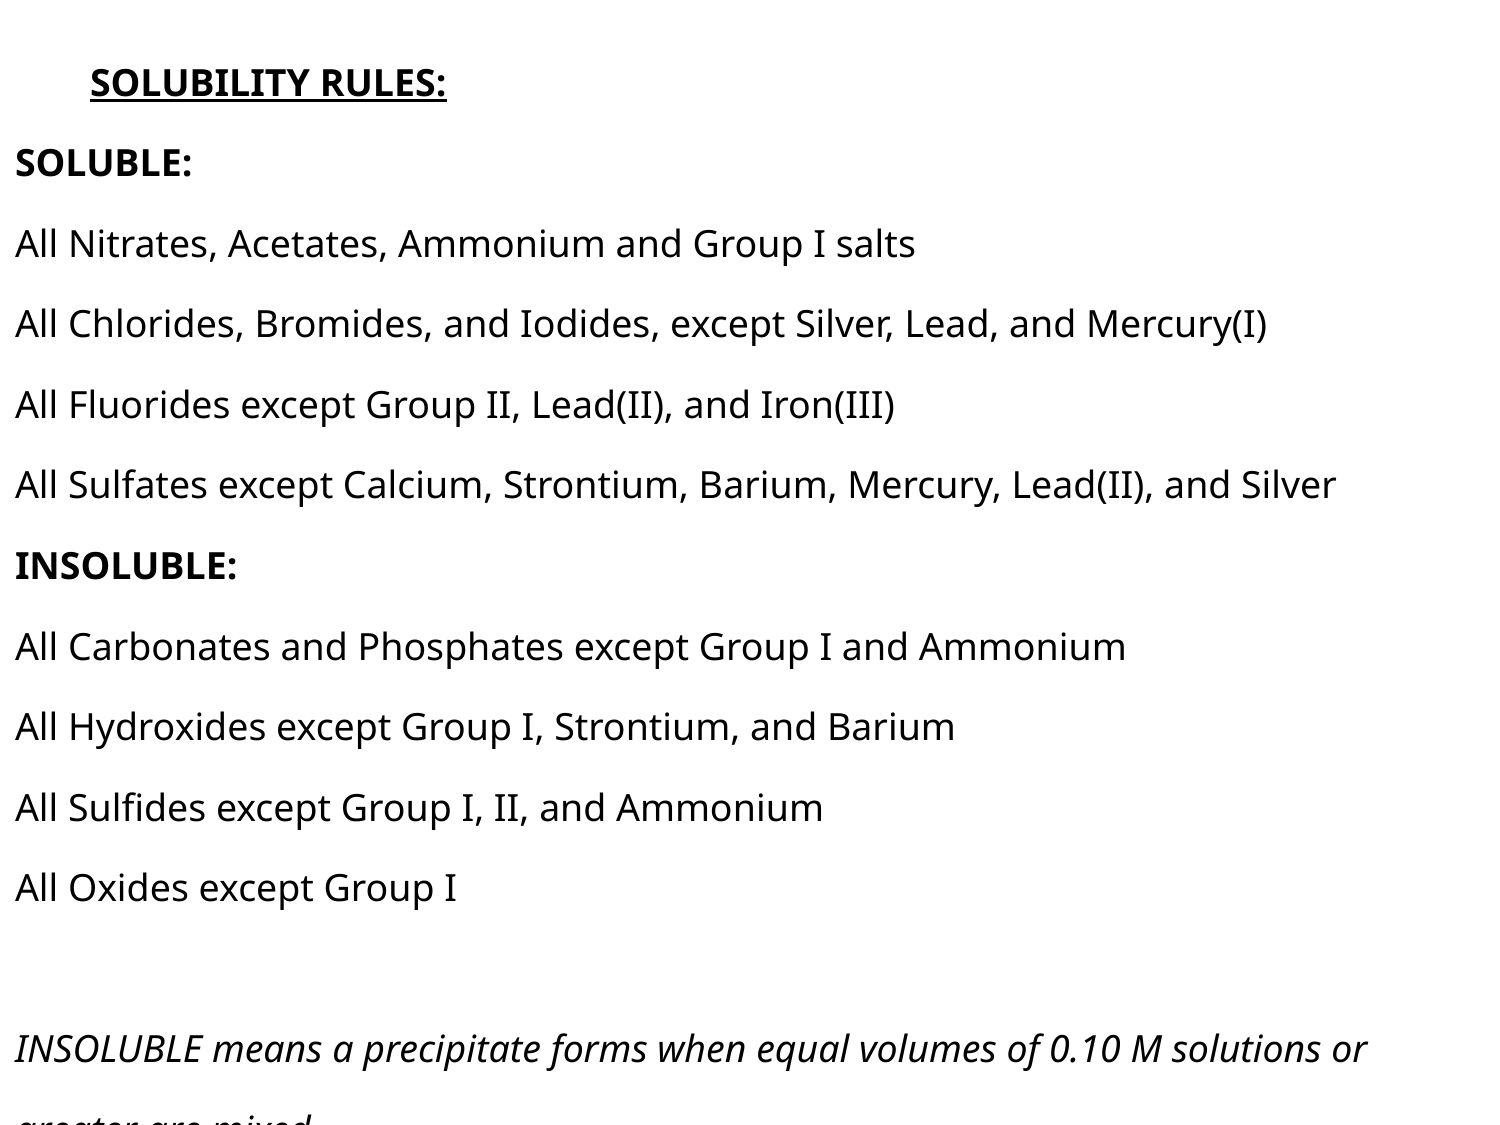

# SOLUBILITY RULES:
SOLUBLE:
All Nitrates, Acetates, Ammonium and Group I salts
All Chlorides, Bromides, and Iodides, except Silver, Lead, and Mercury(I)
All Fluorides except Group II, Lead(II), and Iron(III)
All Sulfates except Calcium, Strontium, Barium, Mercury, Lead(II), and Silver
INSOLUBLE:
All Carbonates and Phosphates except Group I and Ammonium
All Hydroxides except Group I, Strontium, and Barium
All Sulfides except Group I, II, and Ammonium
All Oxides except Group I
INSOLUBLE means a precipitate forms when equal volumes of 0.10 M solutions or
greater are mixed